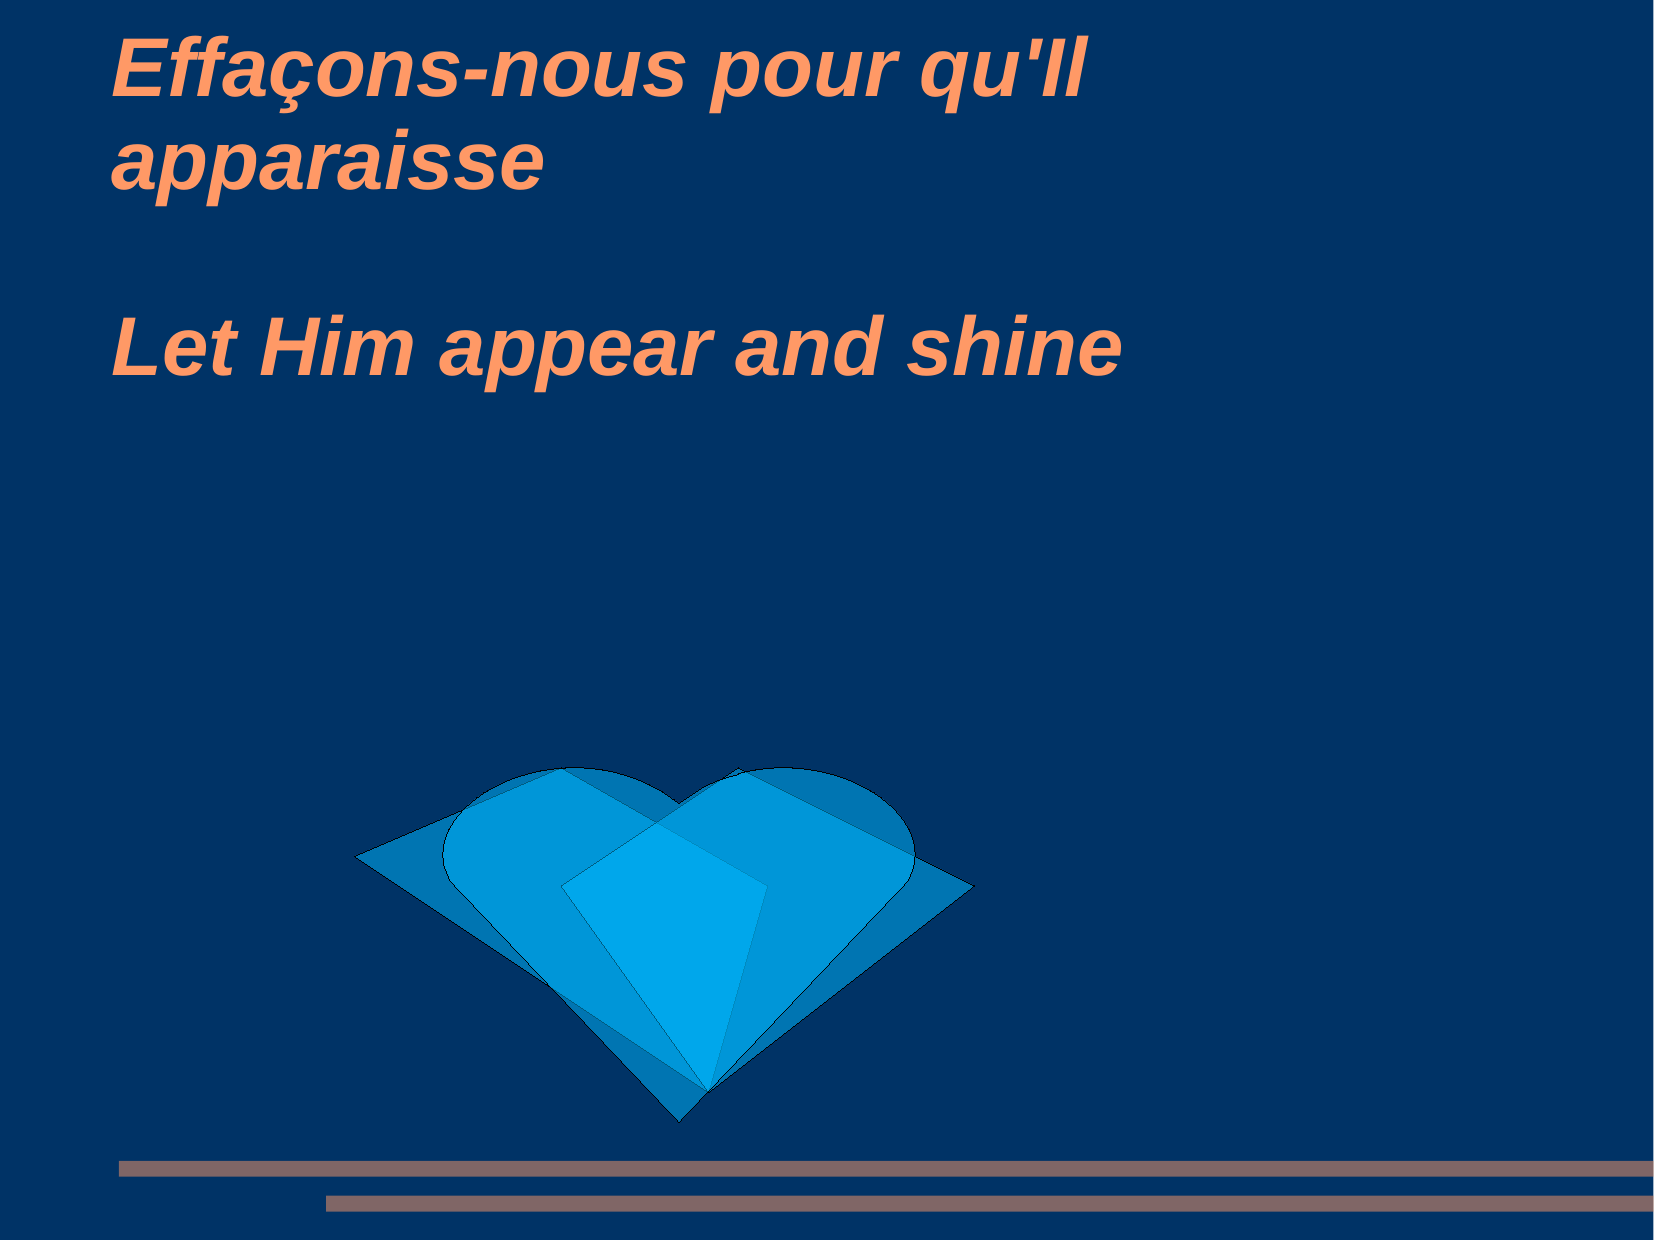

# Effaçons-nous pour qu'Il apparaisse Let Him appear and shine